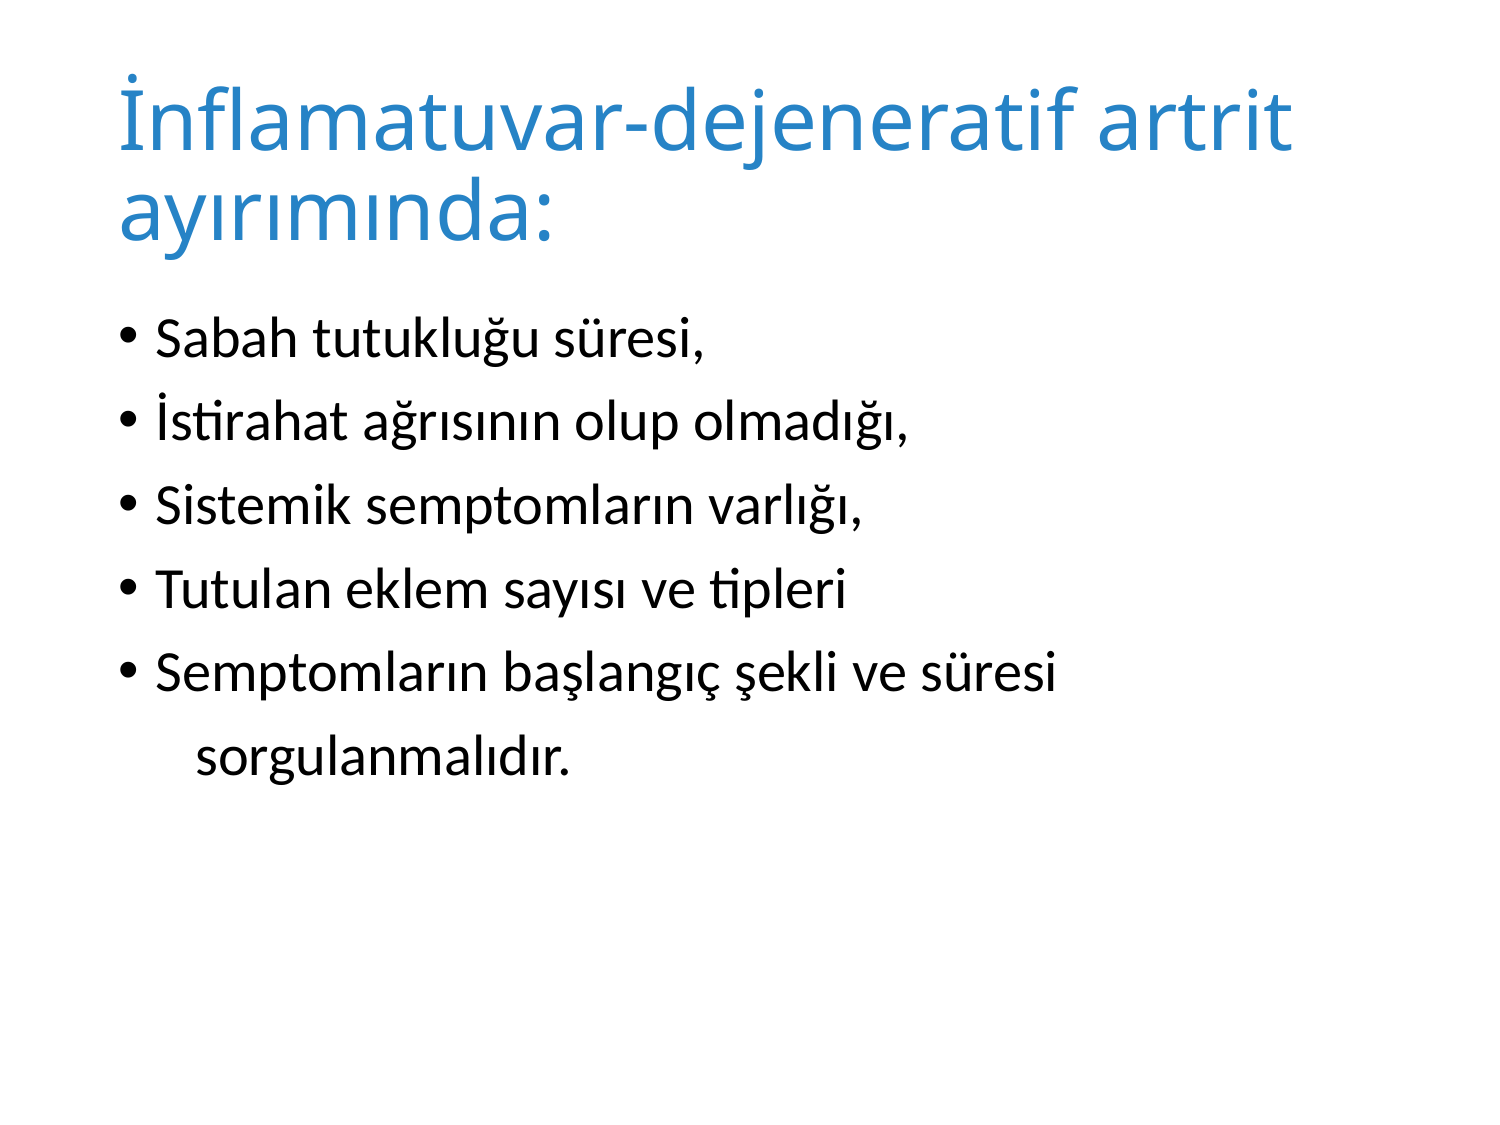

# İnflamatuvar-dejeneratif artrit ayırımında:
Sabah tutukluğu süresi,
İstirahat ağrısının olup olmadığı,
Sistemik semptomların varlığı,
Tutulan eklem sayısı ve tipleri
Semptomların başlangıç şekli ve süresi
 sorgulanmalıdır.